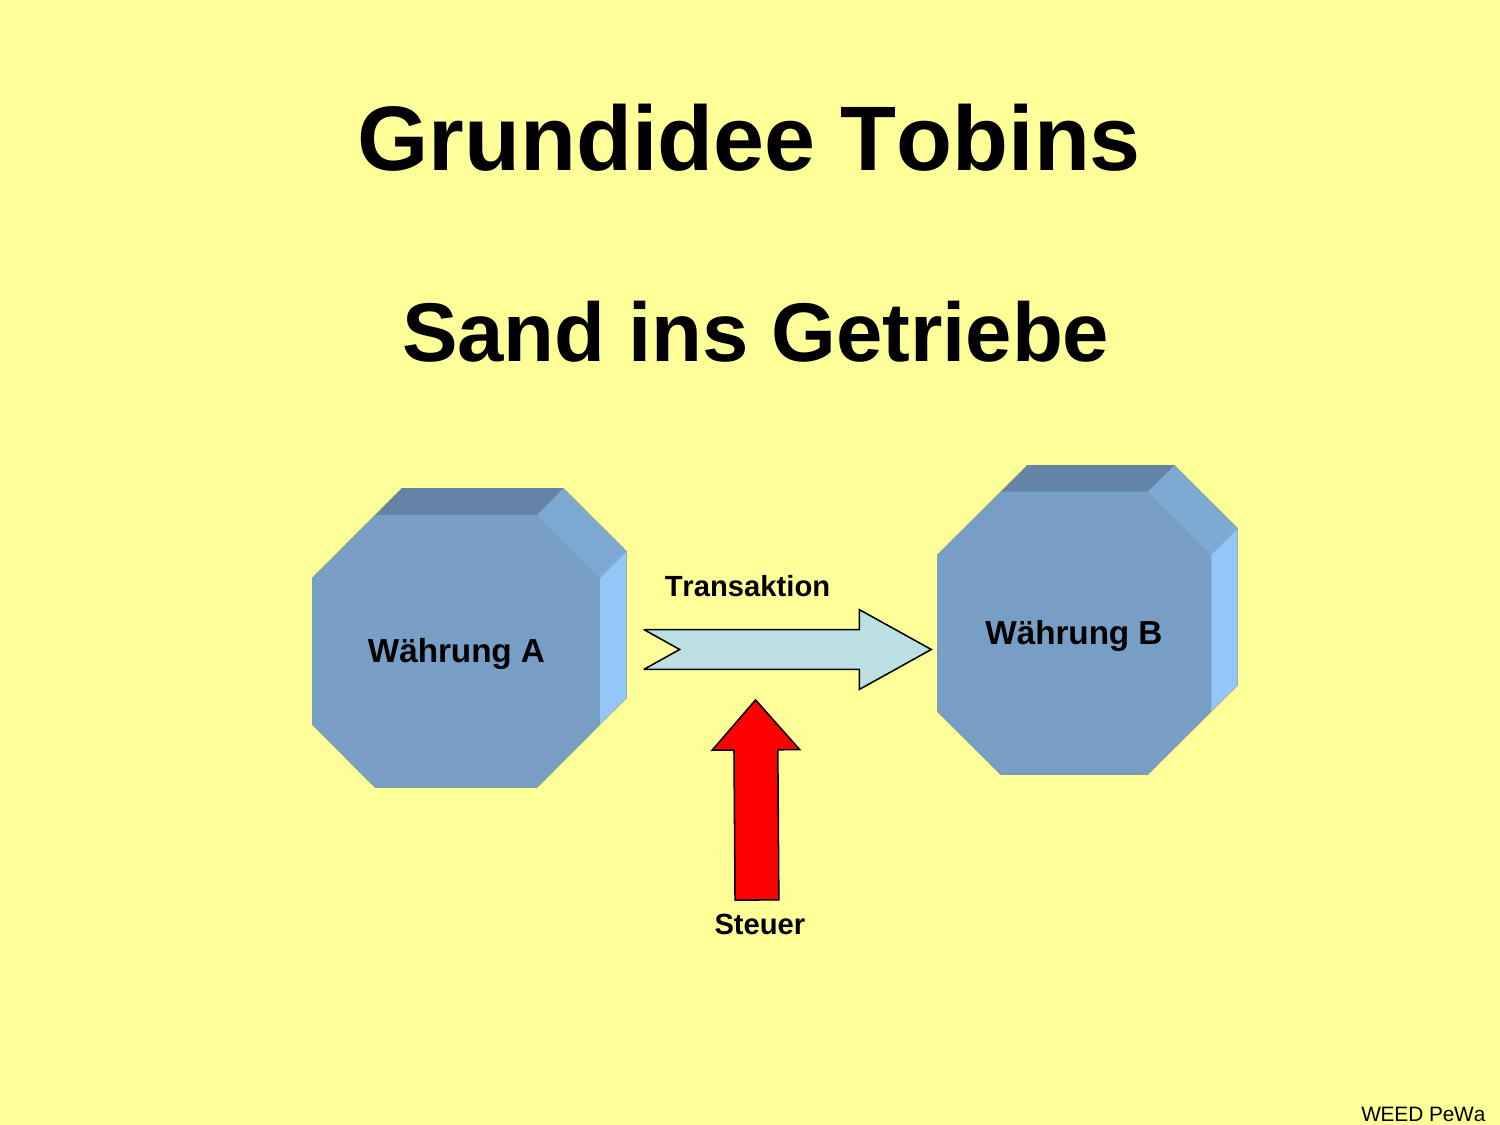

# Grundidee Tobins
Sand ins Getriebe
Währung B
Währung A
Transaktion
Steuer
WEED PeWa